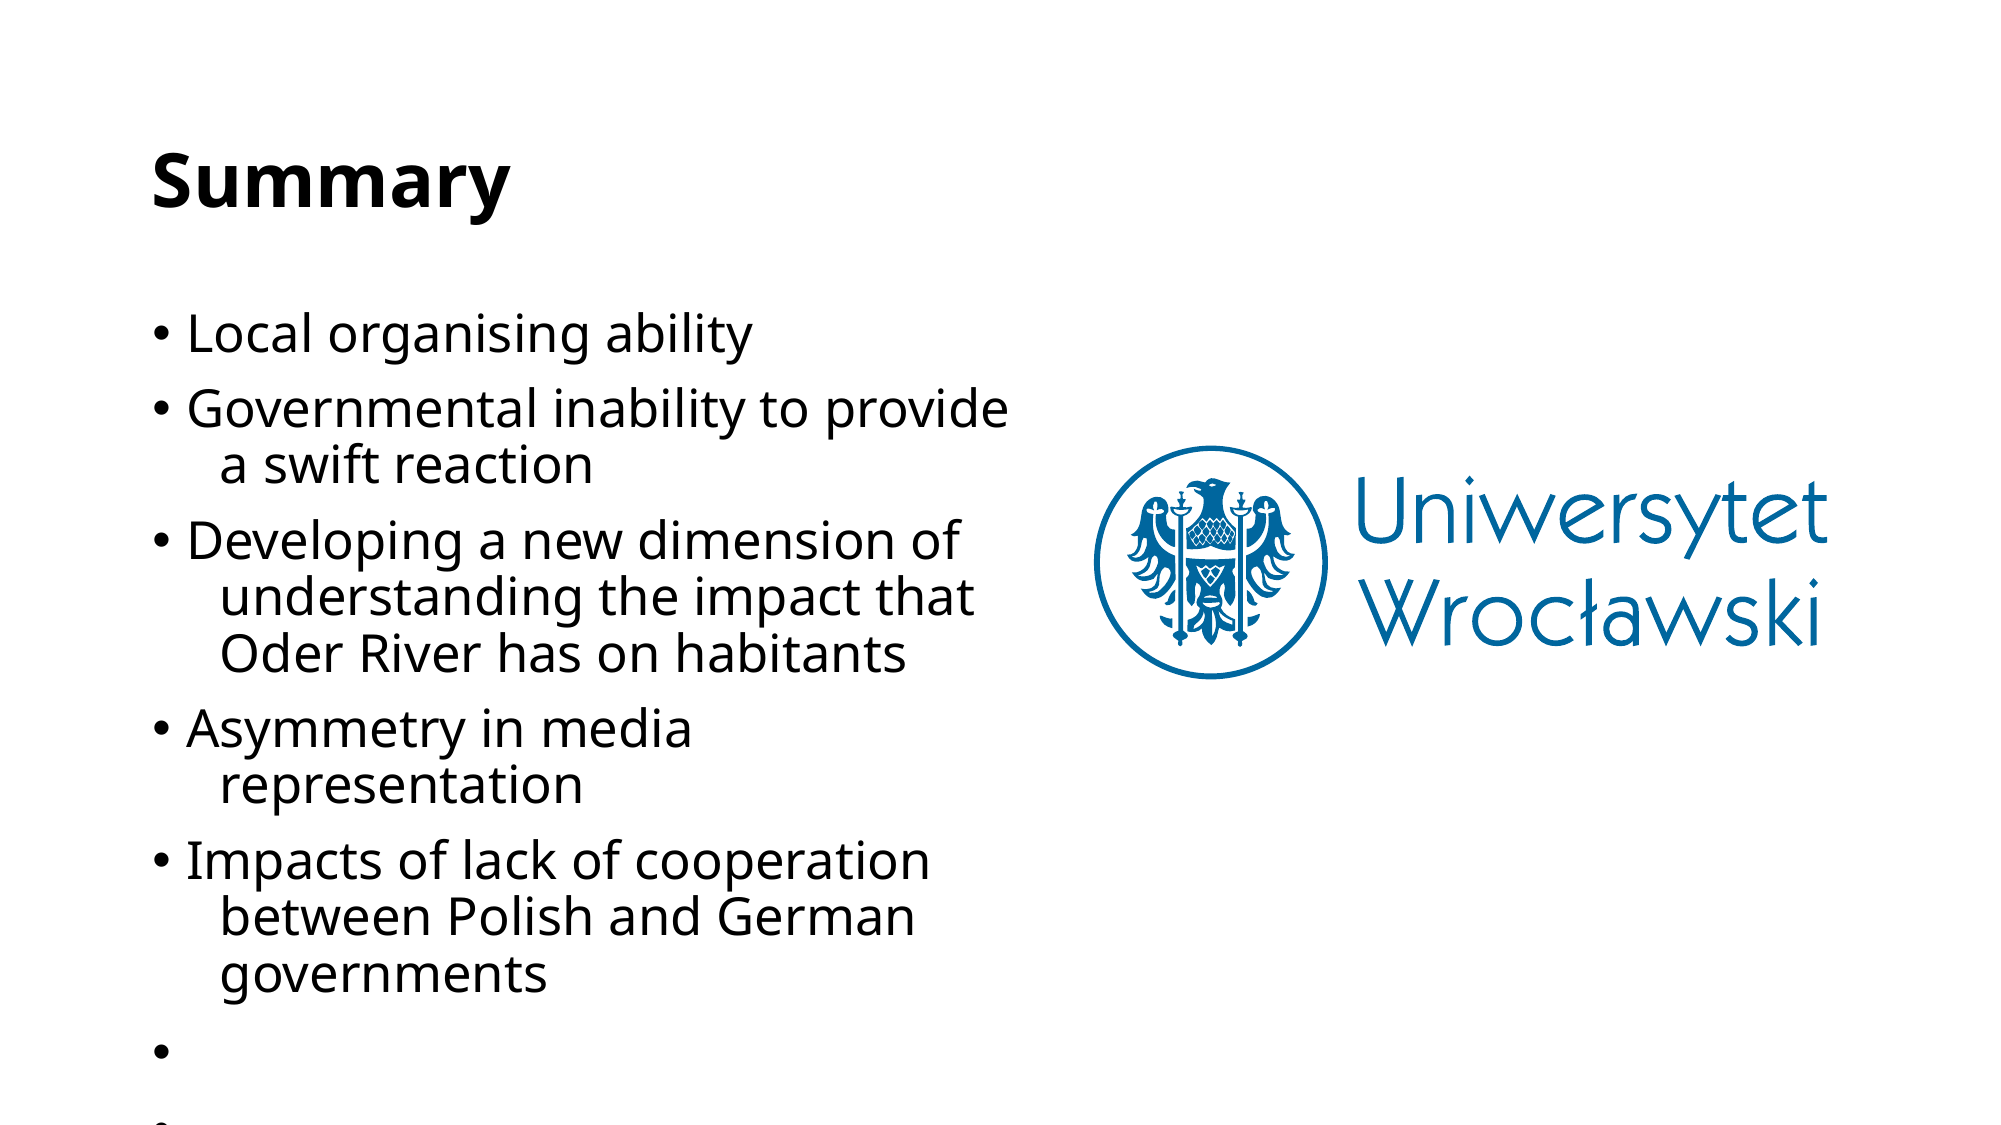

Summary
# Local organising ability
Governmental inability to provide a swift reaction
Developing a new dimension of understanding the impact that Oder River has on habitants
Asymmetry in media representation
Impacts of lack of cooperation between Polish and German governments